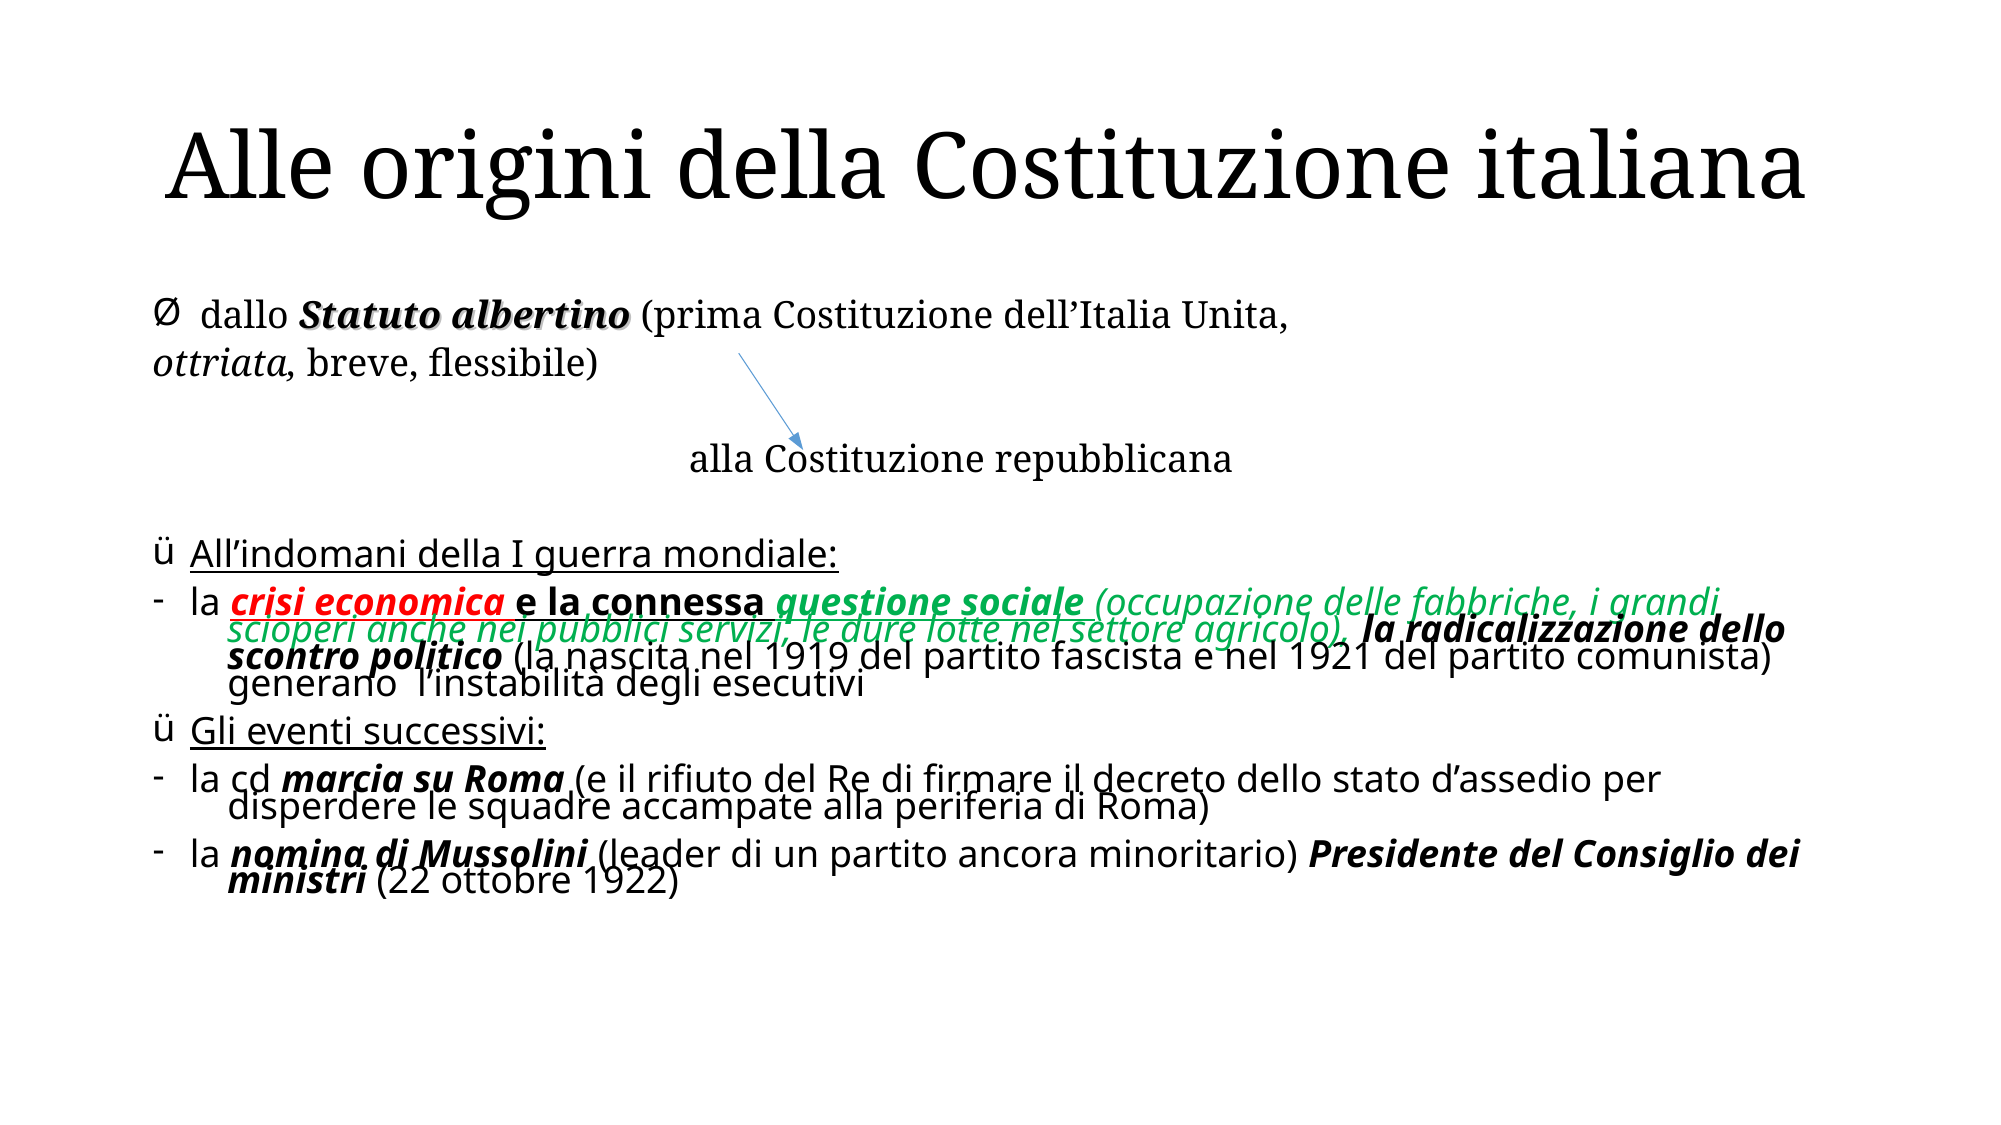

# Alle origini della Costituzione italiana
 dallo Statuto albertino (prima Costituzione dell’Italia Unita,
ottriata, breve, flessibile)
 alla Costituzione repubblicana
All’indomani della I guerra mondiale:
la crisi economica e la connessa questione sociale (occupazione delle fabbriche, i grandi scioperi anche nei pubblici servizi, le dure lotte nel settore agricolo), la radicalizzazione dello scontro politico (la nascita nel 1919 del partito fascista e nel 1921 del partito comunista) generano l’instabilità degli esecutivi
Gli eventi successivi:
la cd marcia su Roma (e il rifiuto del Re di firmare il decreto dello stato d’assedio per disperdere le squadre accampate alla periferia di Roma)
la nomina di Mussolini (leader di un partito ancora minoritario) Presidente del Consiglio dei ministri (22 ottobre 1922)